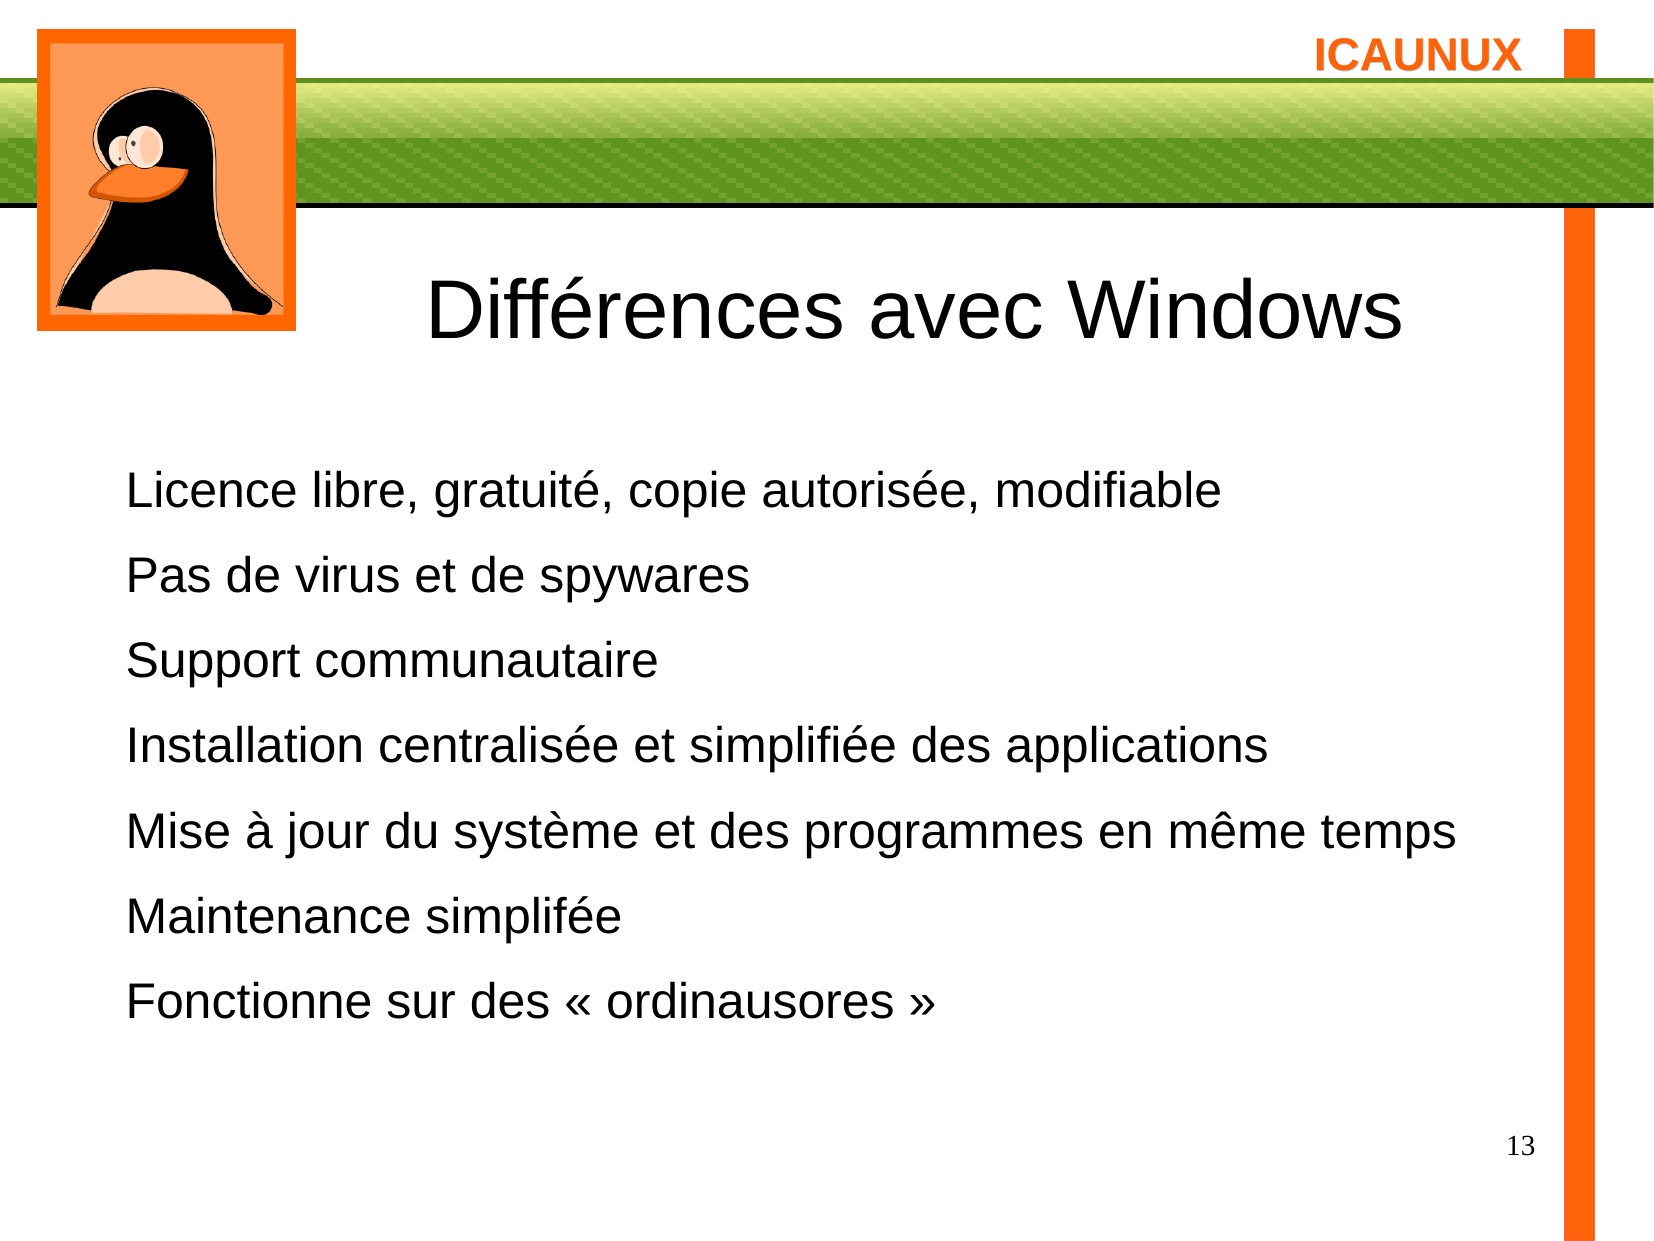

# Différences avec Windows
Licence libre, gratuité, copie autorisée, modifiable
Pas de virus et de spywares
Support communautaire
Installation centralisée et simplifiée des applications
Mise à jour du système et des programmes en même temps
Maintenance simplifée
Fonctionne sur des « ordinausores »
13